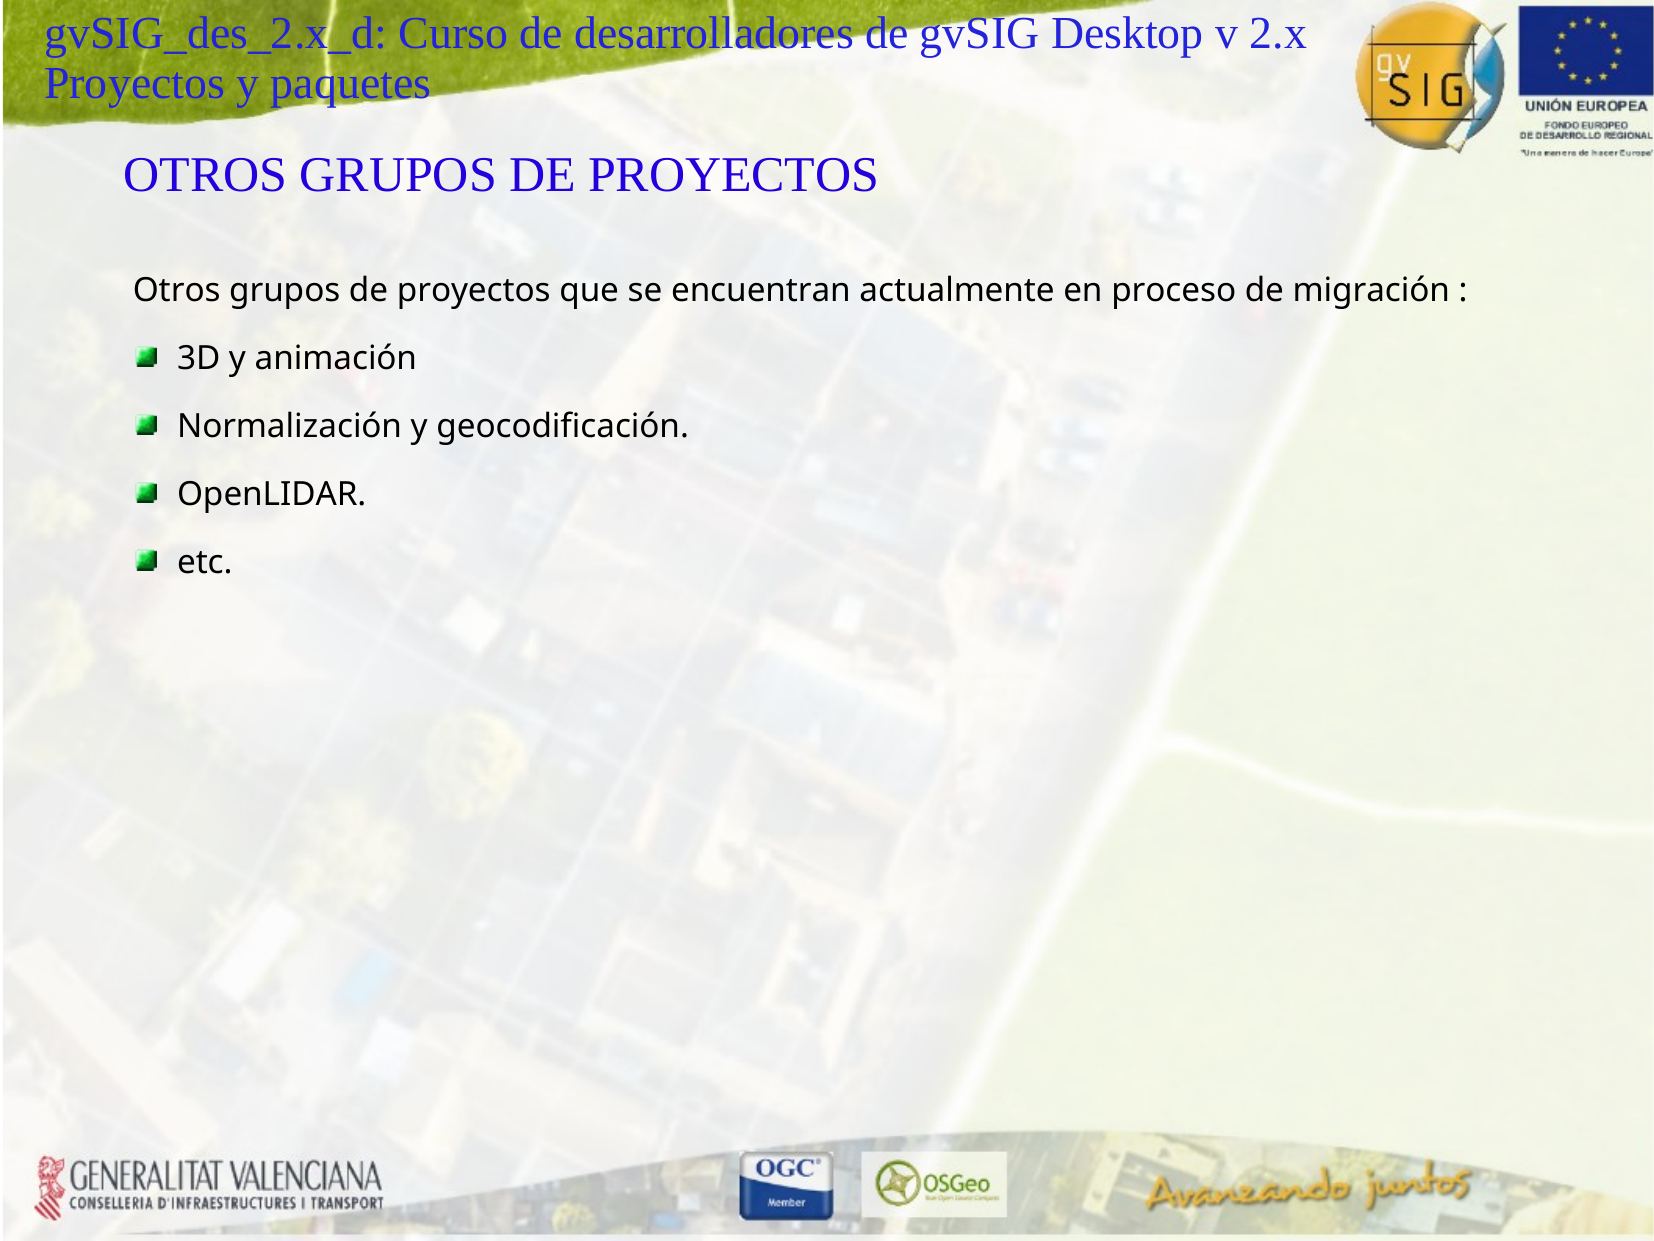

# OTROS GRUPOS DE PROYECTOS
Otros grupos de proyectos que se encuentran actualmente en proceso de migración :
3D y animación
Normalización y geocodificación.
OpenLIDAR.
etc.